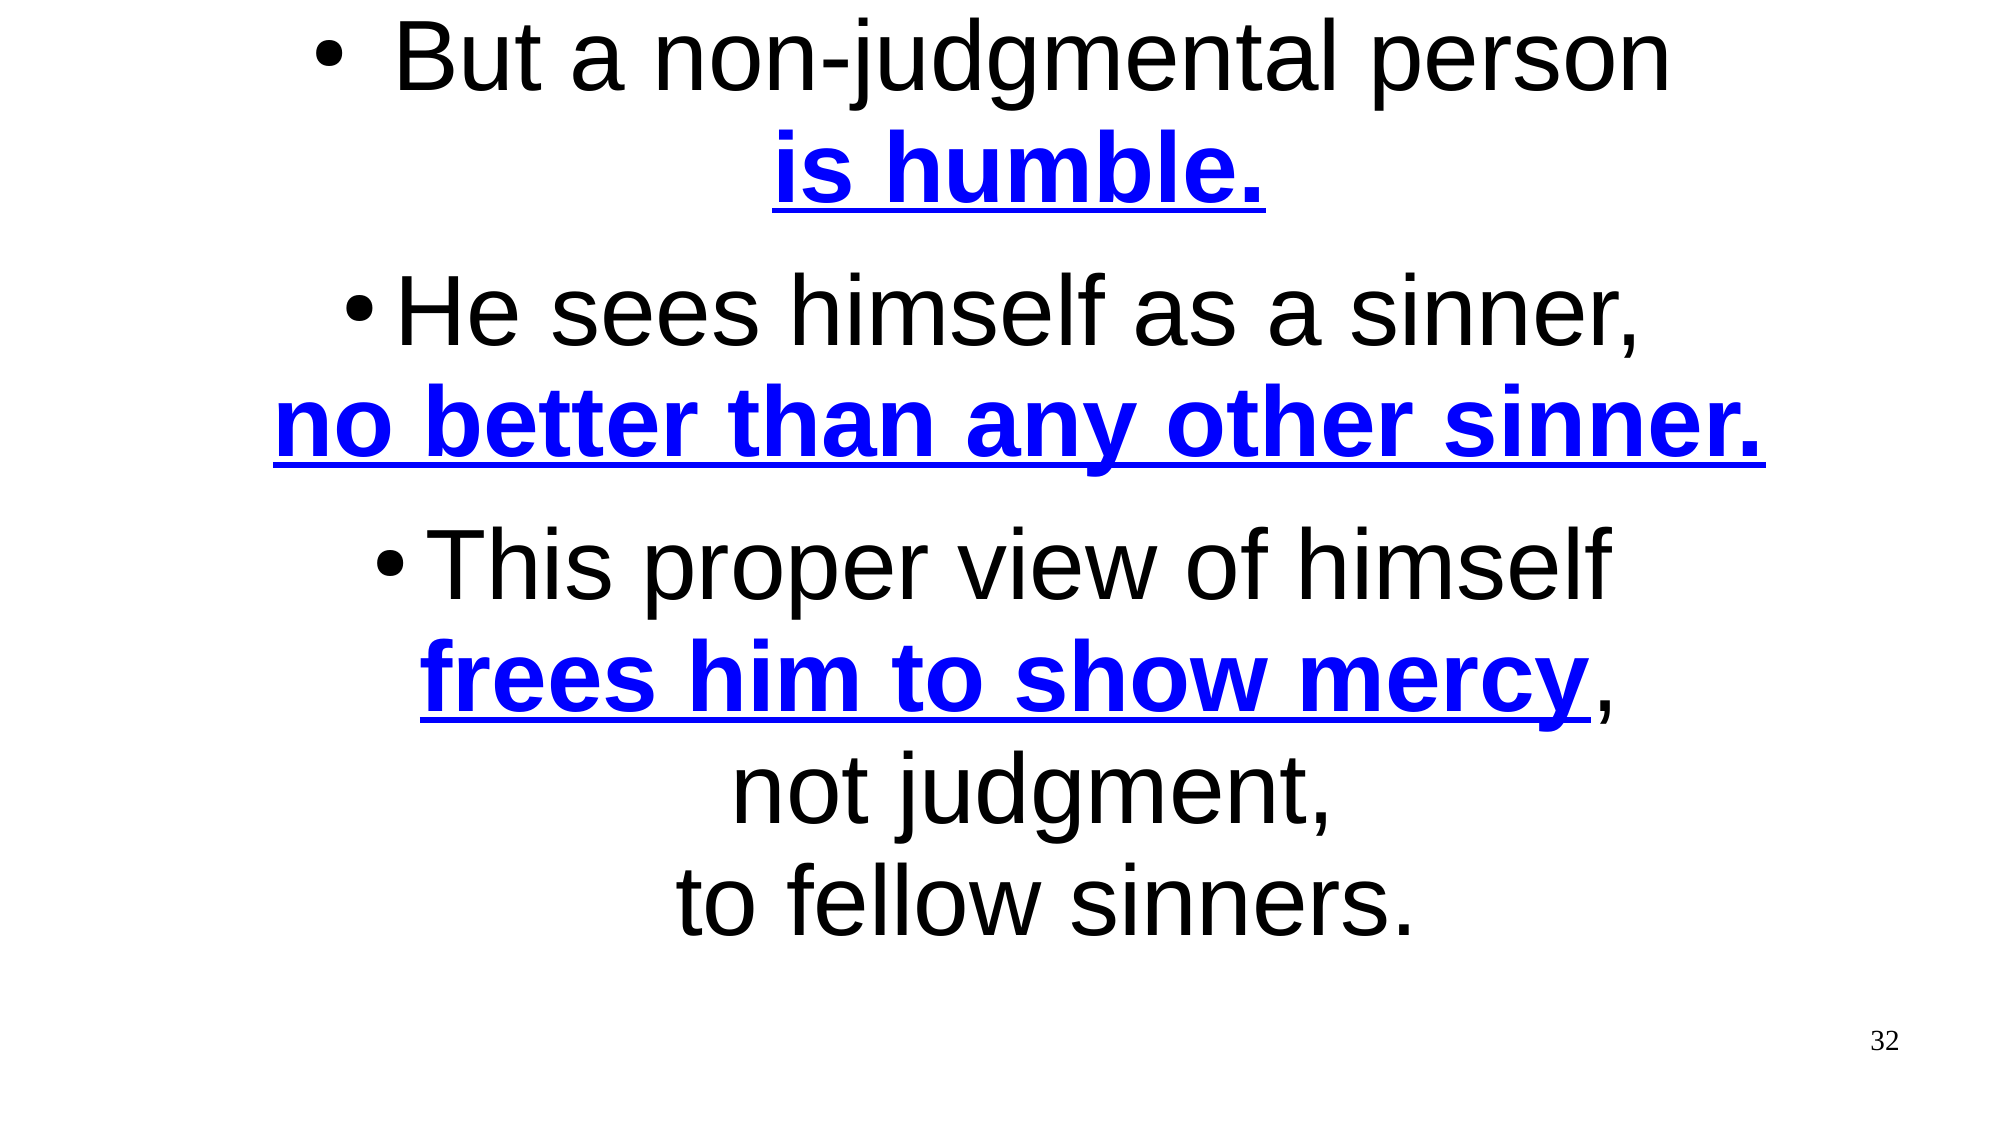

# But a non-judgmental person is humble.
He sees himself as a sinner,
no better than any other sinner.
This proper view of himself
frees him to show mercy,
not judgment,
 to fellow sinners.
32